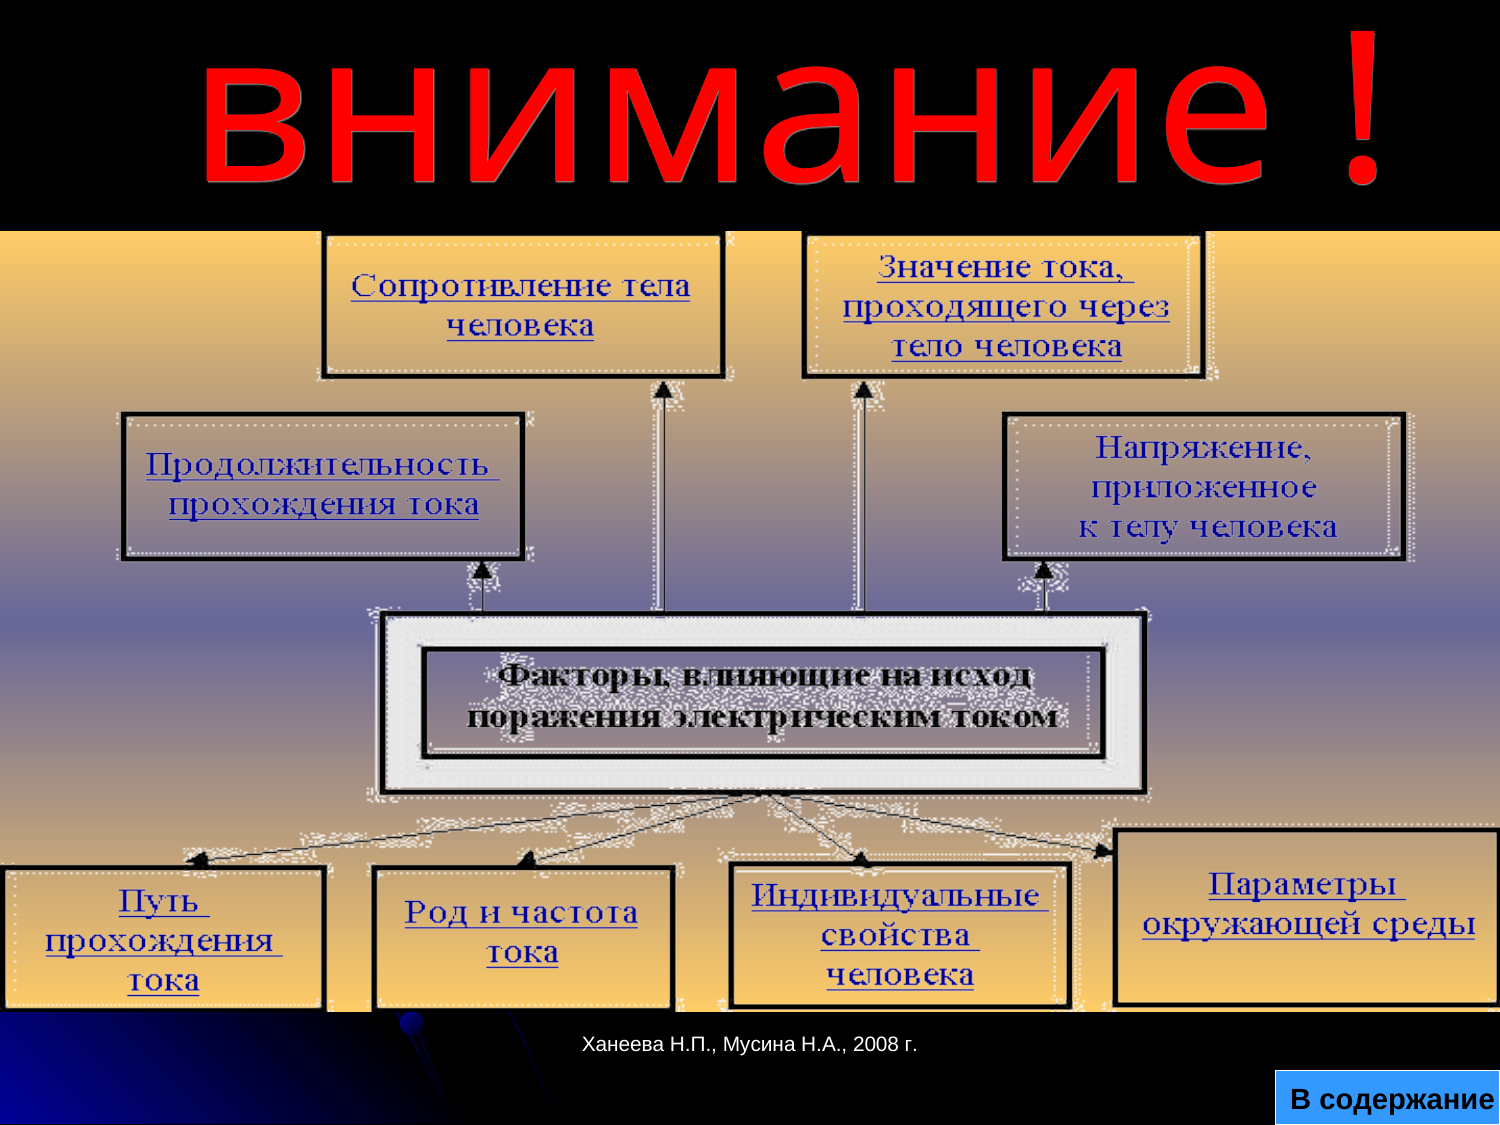

внимание !
Ханеева Н.П., Мусина Н.А., 2008 г.
В содержание